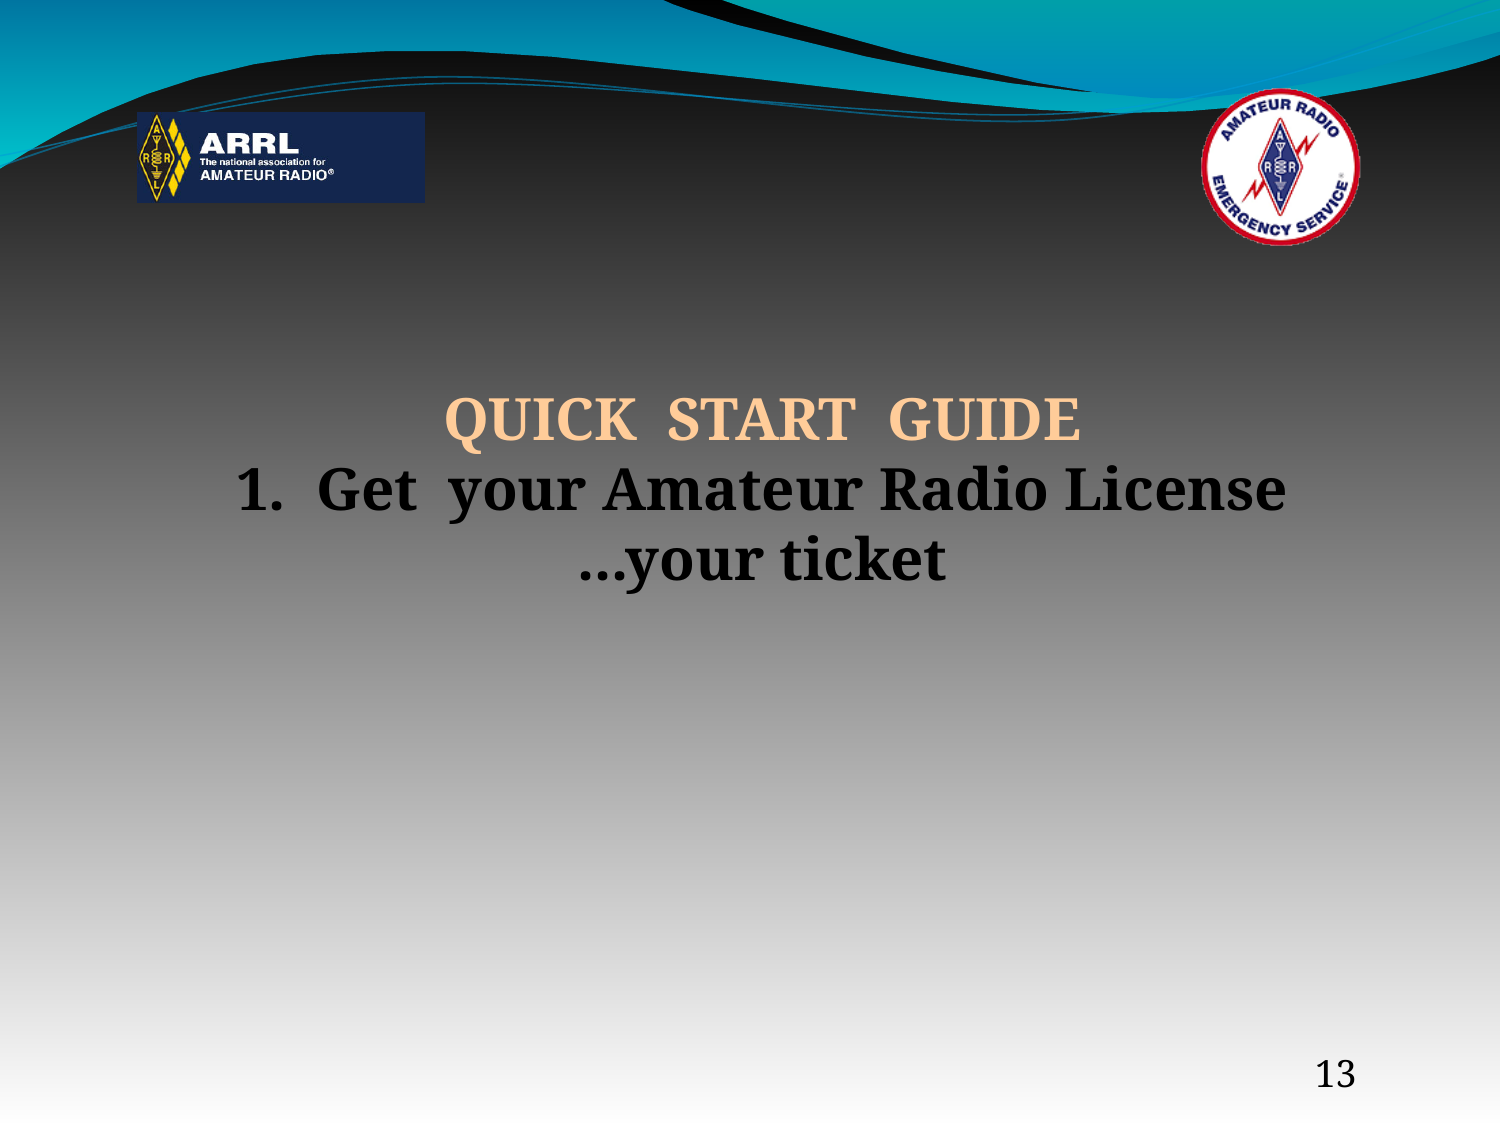

#
QUICK START GUIDE
1. Get your Amateur Radio License
...your ticket